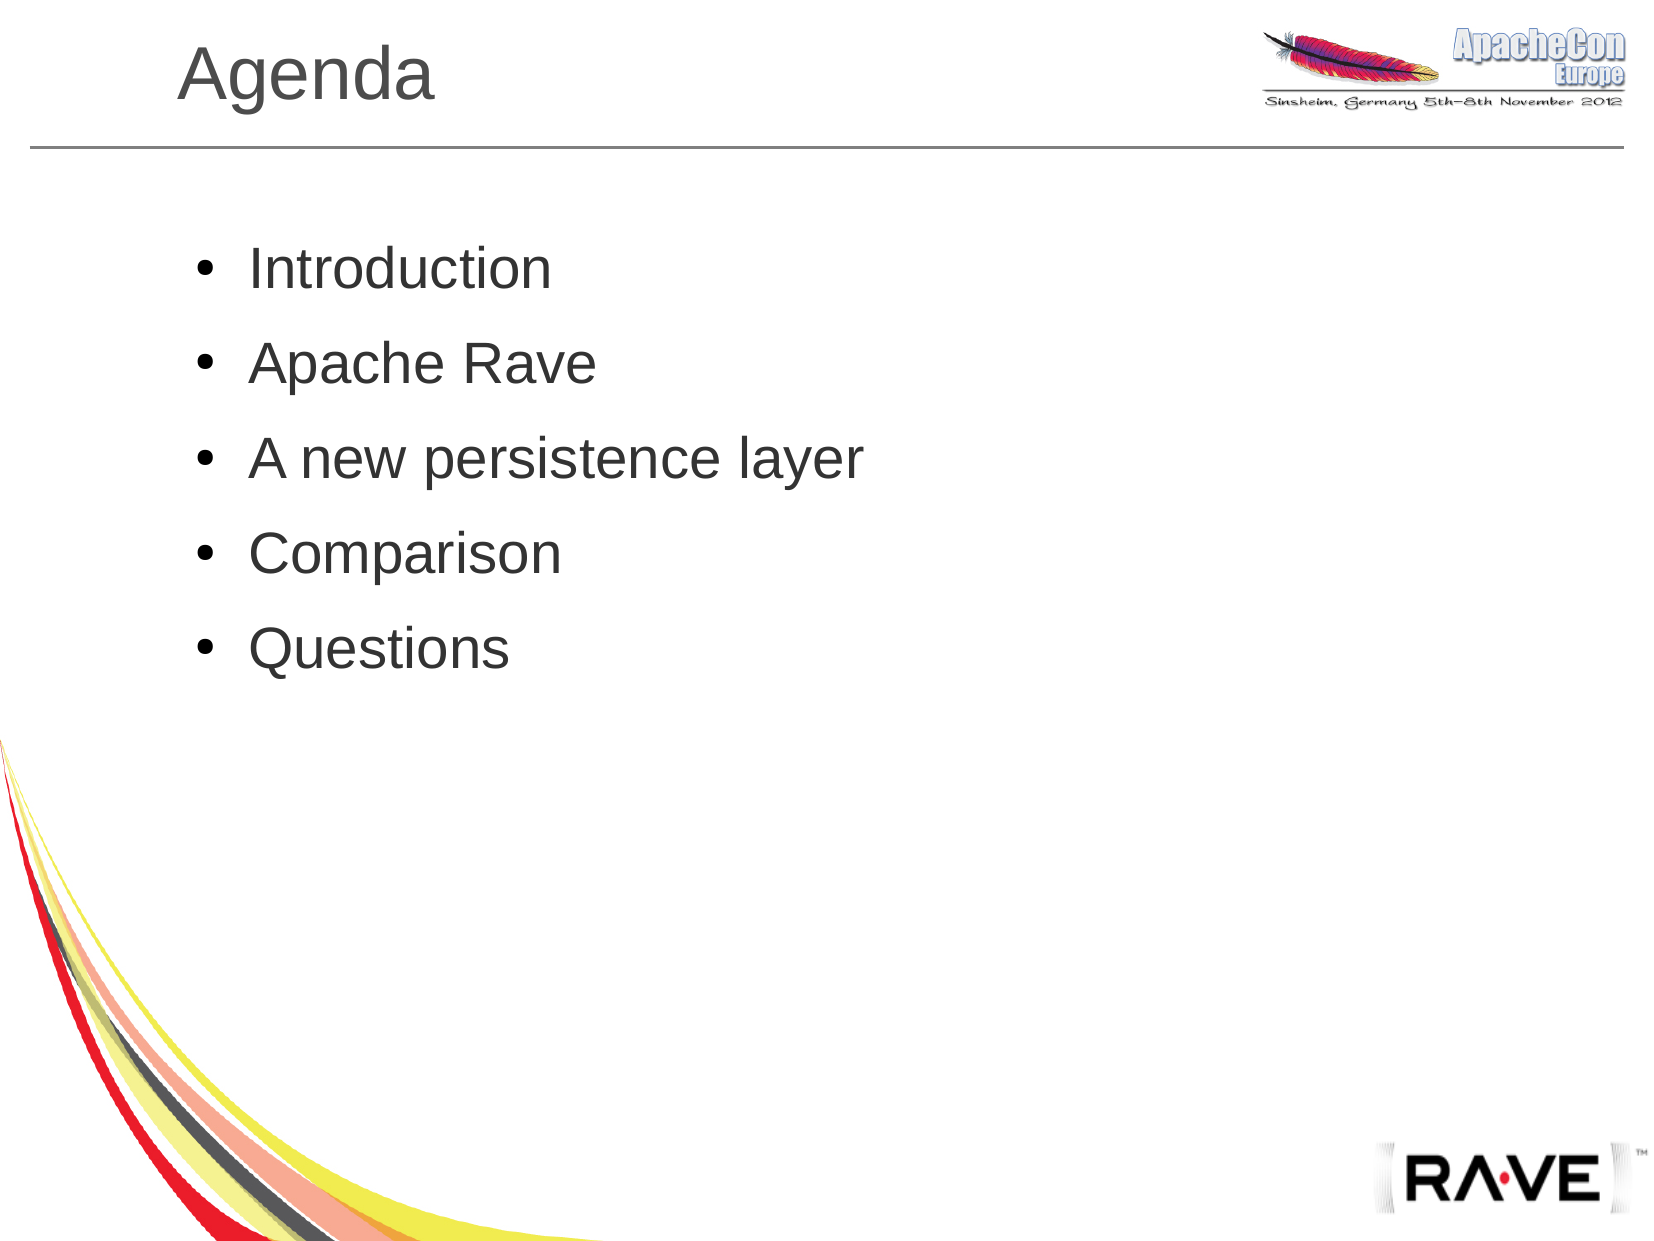

# Agenda
Introduction
Apache Rave
A new persistence layer
Comparison
Questions